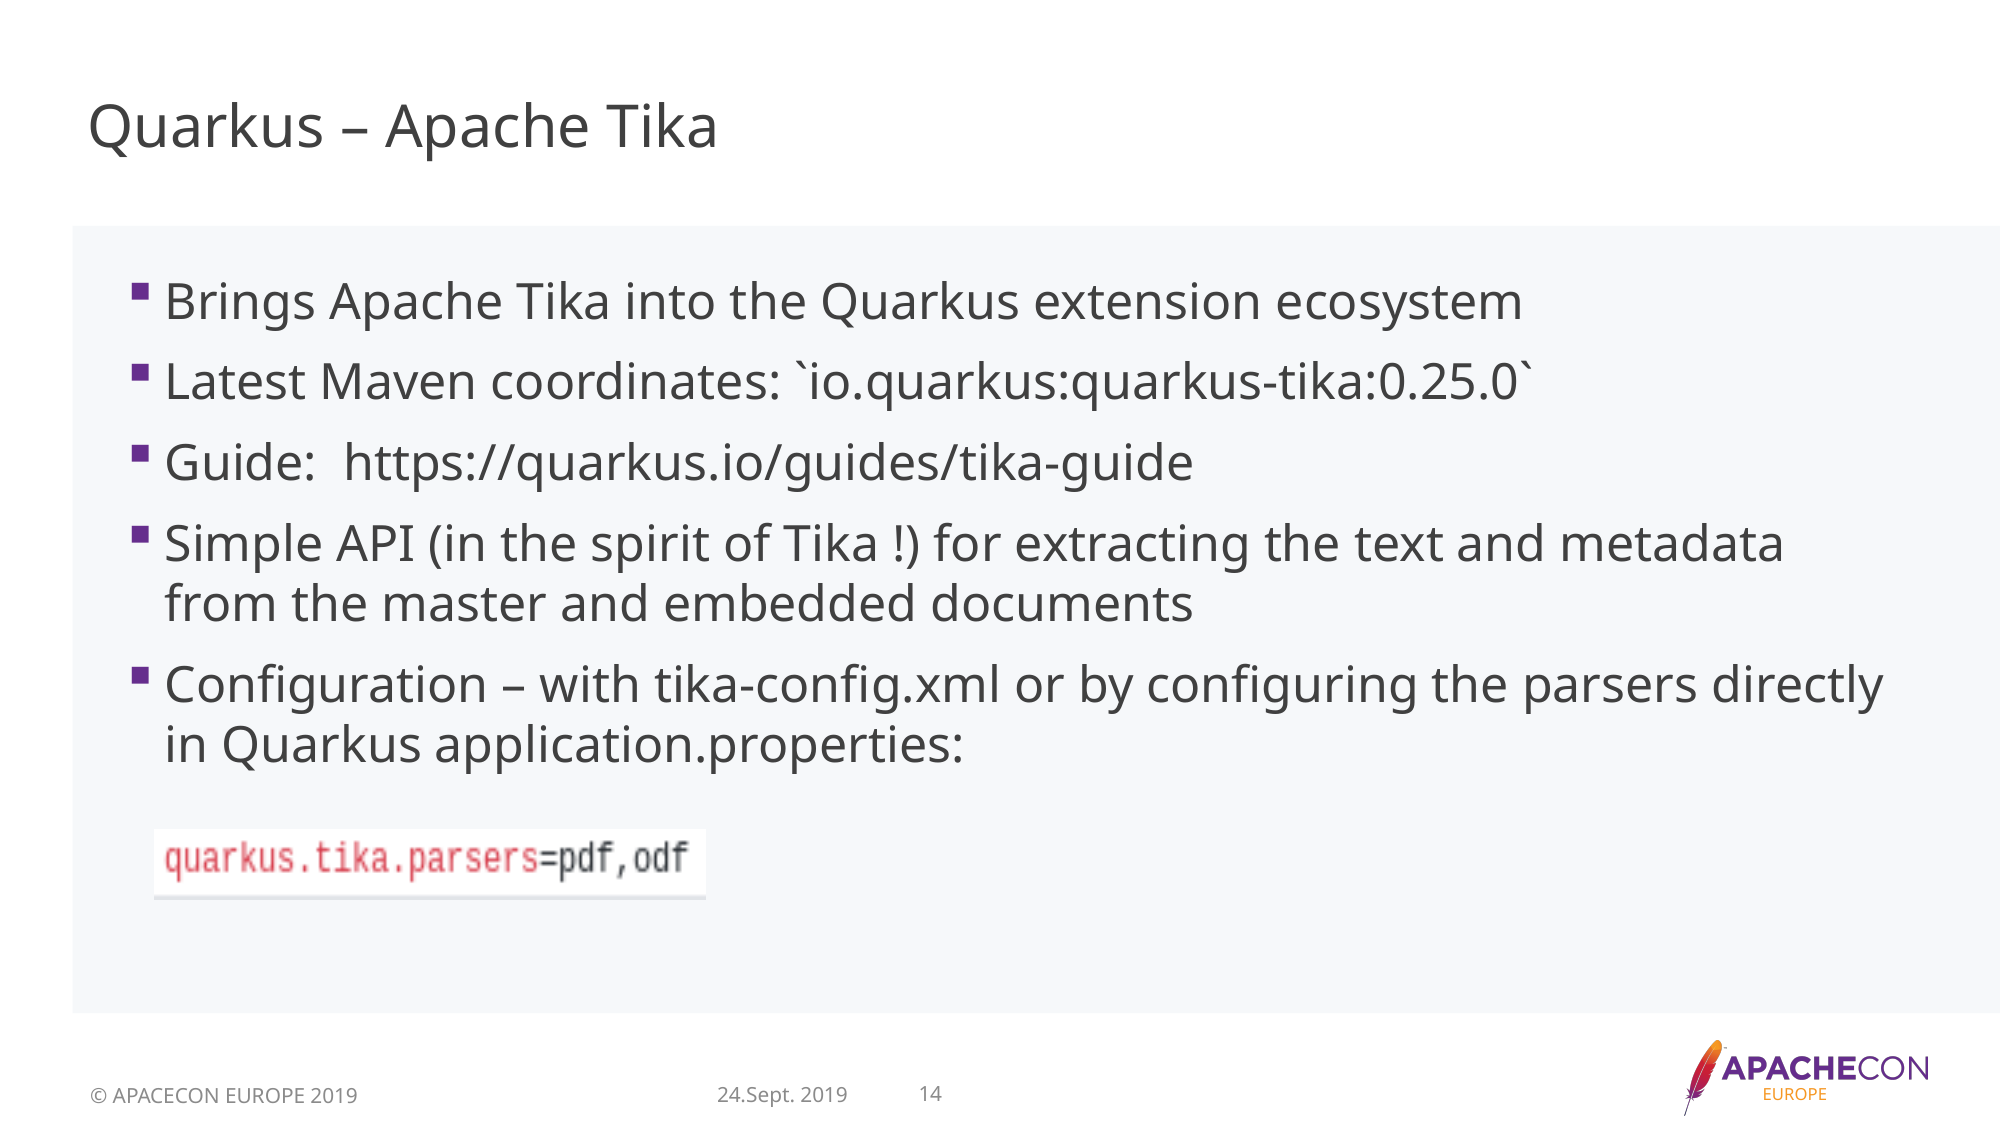

# Quarkus – Apache Tika
Brings Apache Tika into the Quarkus extension ecosystem
Latest Maven coordinates: `io.quarkus:quarkus-tika:0.25.0`
Guide: https://quarkus.io/guides/tika-guide
Simple API (in the spirit of Tika !) for extracting the text and metadata from the master and embedded documents
Configuration – with tika-config.xml or by configuring the parsers directly in Quarkus application.properties:
© APACECON EUROPE 2019
24.Sept. 2019